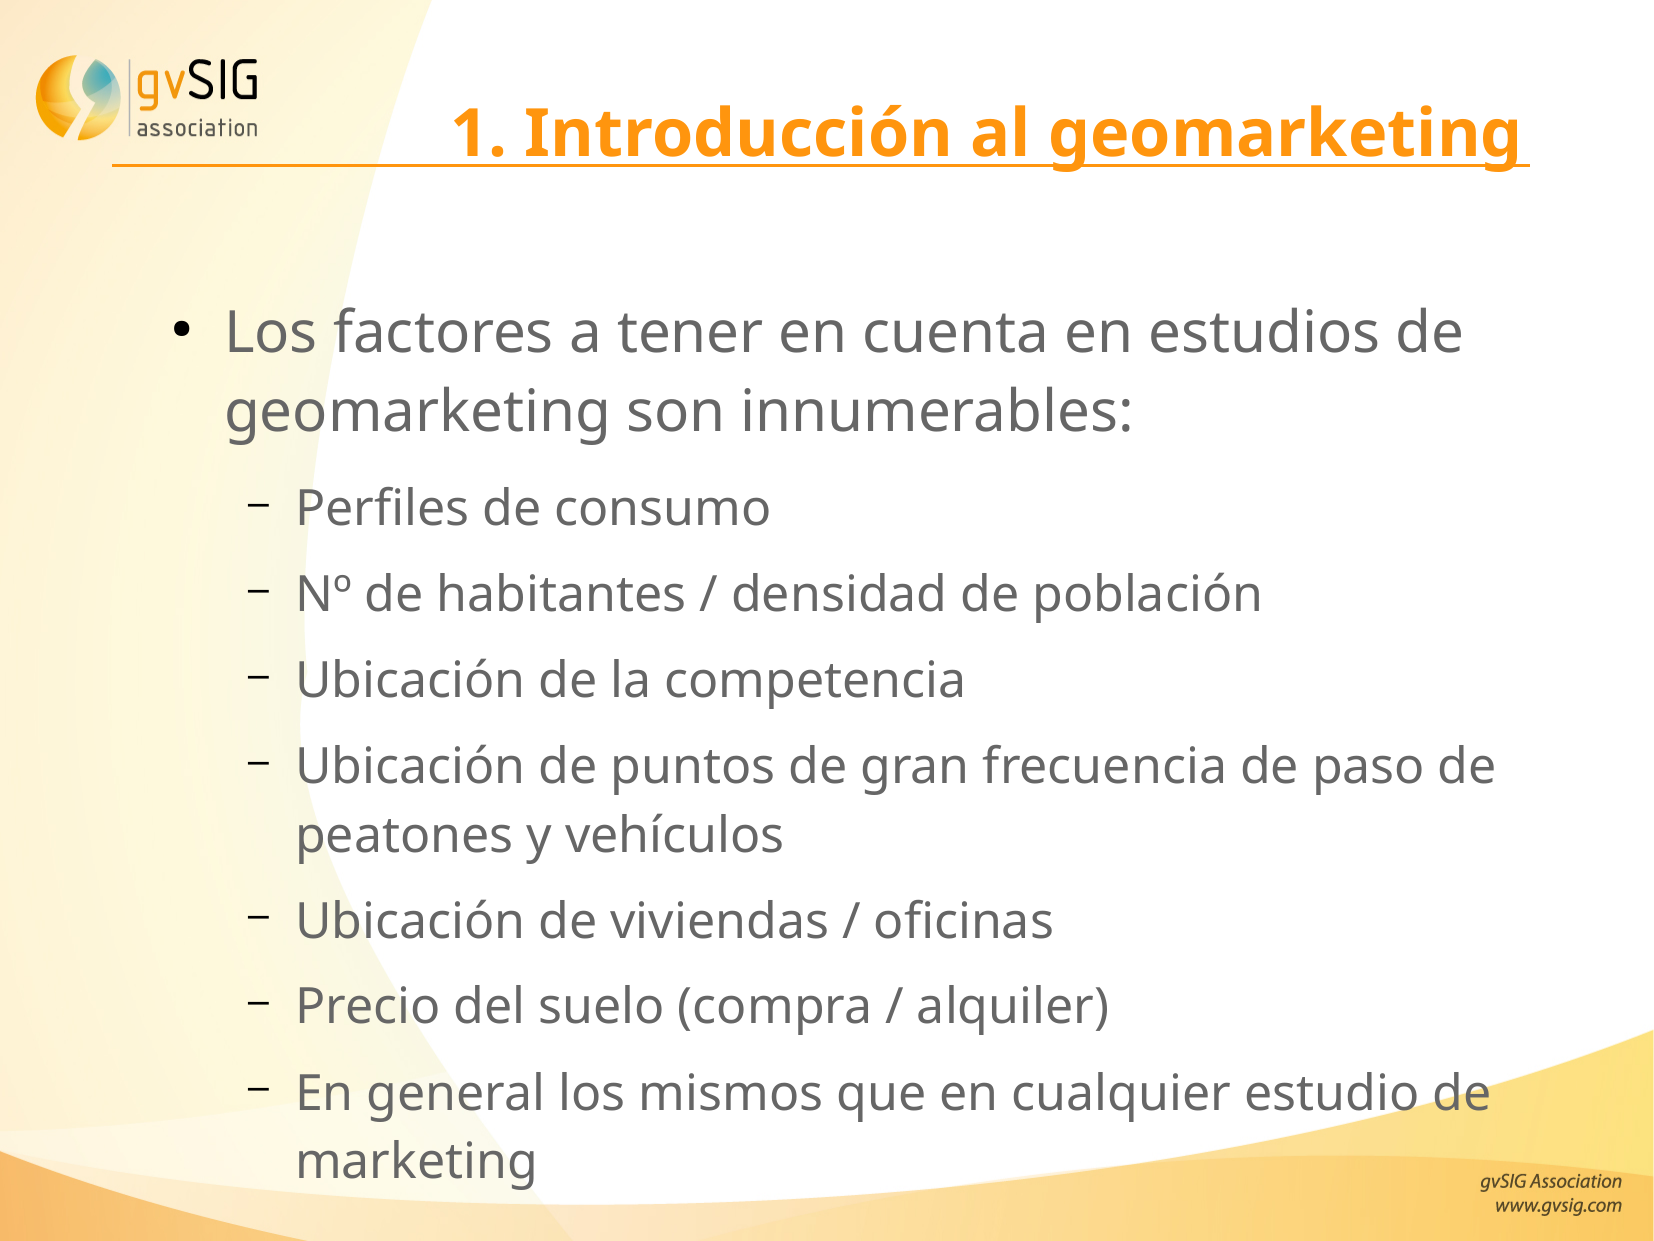

1. Introducción al geomarketing
# Los factores a tener en cuenta en estudios de geomarketing son innumerables:
Perfiles de consumo
Nº de habitantes / densidad de población
Ubicación de la competencia
Ubicación de puntos de gran frecuencia de paso de peatones y vehículos
Ubicación de viviendas / oficinas
Precio del suelo (compra / alquiler)
En general los mismos que en cualquier estudio de marketing